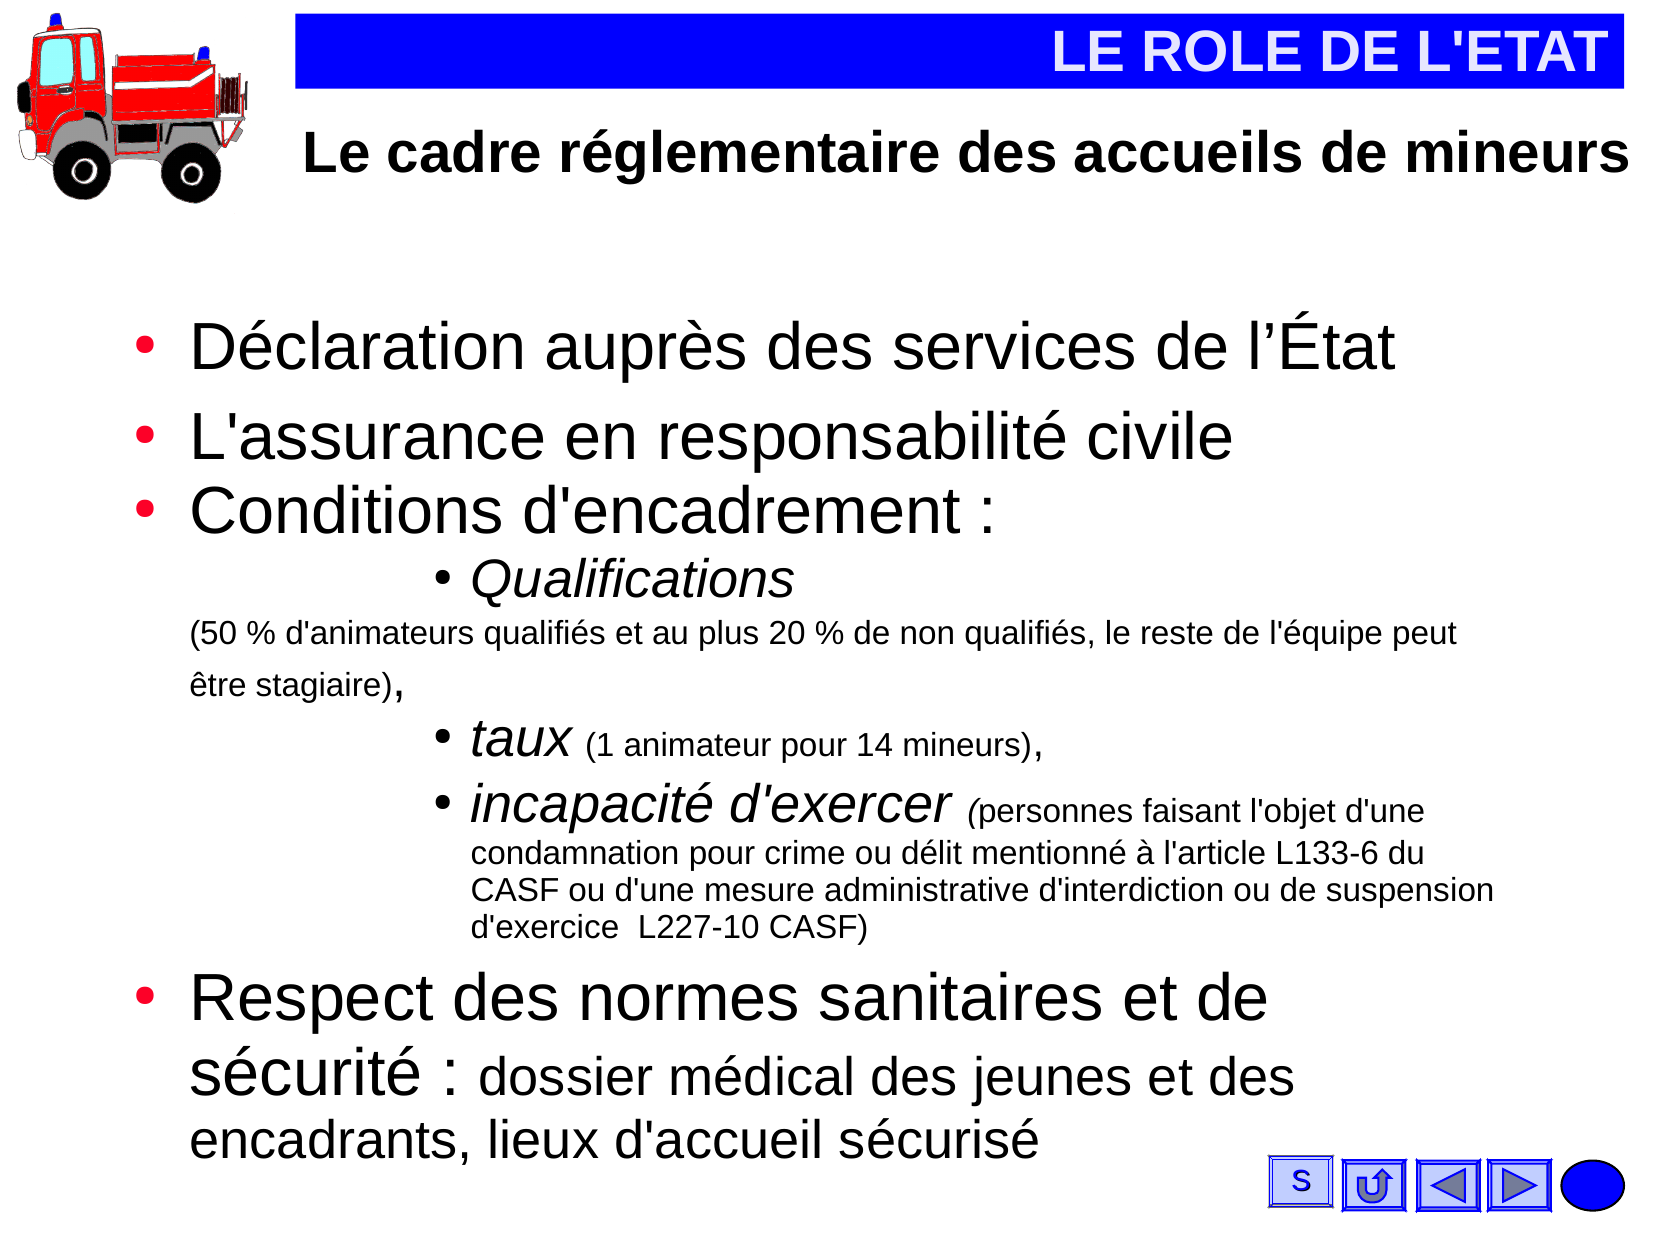

LE ROLE DE L'ETAT
Le cadre réglementaire des accueils de mineurs
# Déclaration auprès des services de l’État
L'assurance en responsabilité civile
Conditions d'encadrement :
Qualifications
(50 % d'animateurs qualifiés et au plus 20 % de non qualifiés, le reste de l'équipe peut être stagiaire),
taux (1 animateur pour 14 mineurs),
incapacité d'exercer (personnes faisant l'objet d'une condamnation pour crime ou délit mentionné à l'article L133-6 du CASF ou d'une mesure administrative d'interdiction ou de suspension d'exercice L227-10 CASF)
Respect des normes sanitaires et de sécurité : dossier médical des jeunes et des encadrants, lieux d'accueil sécurisé